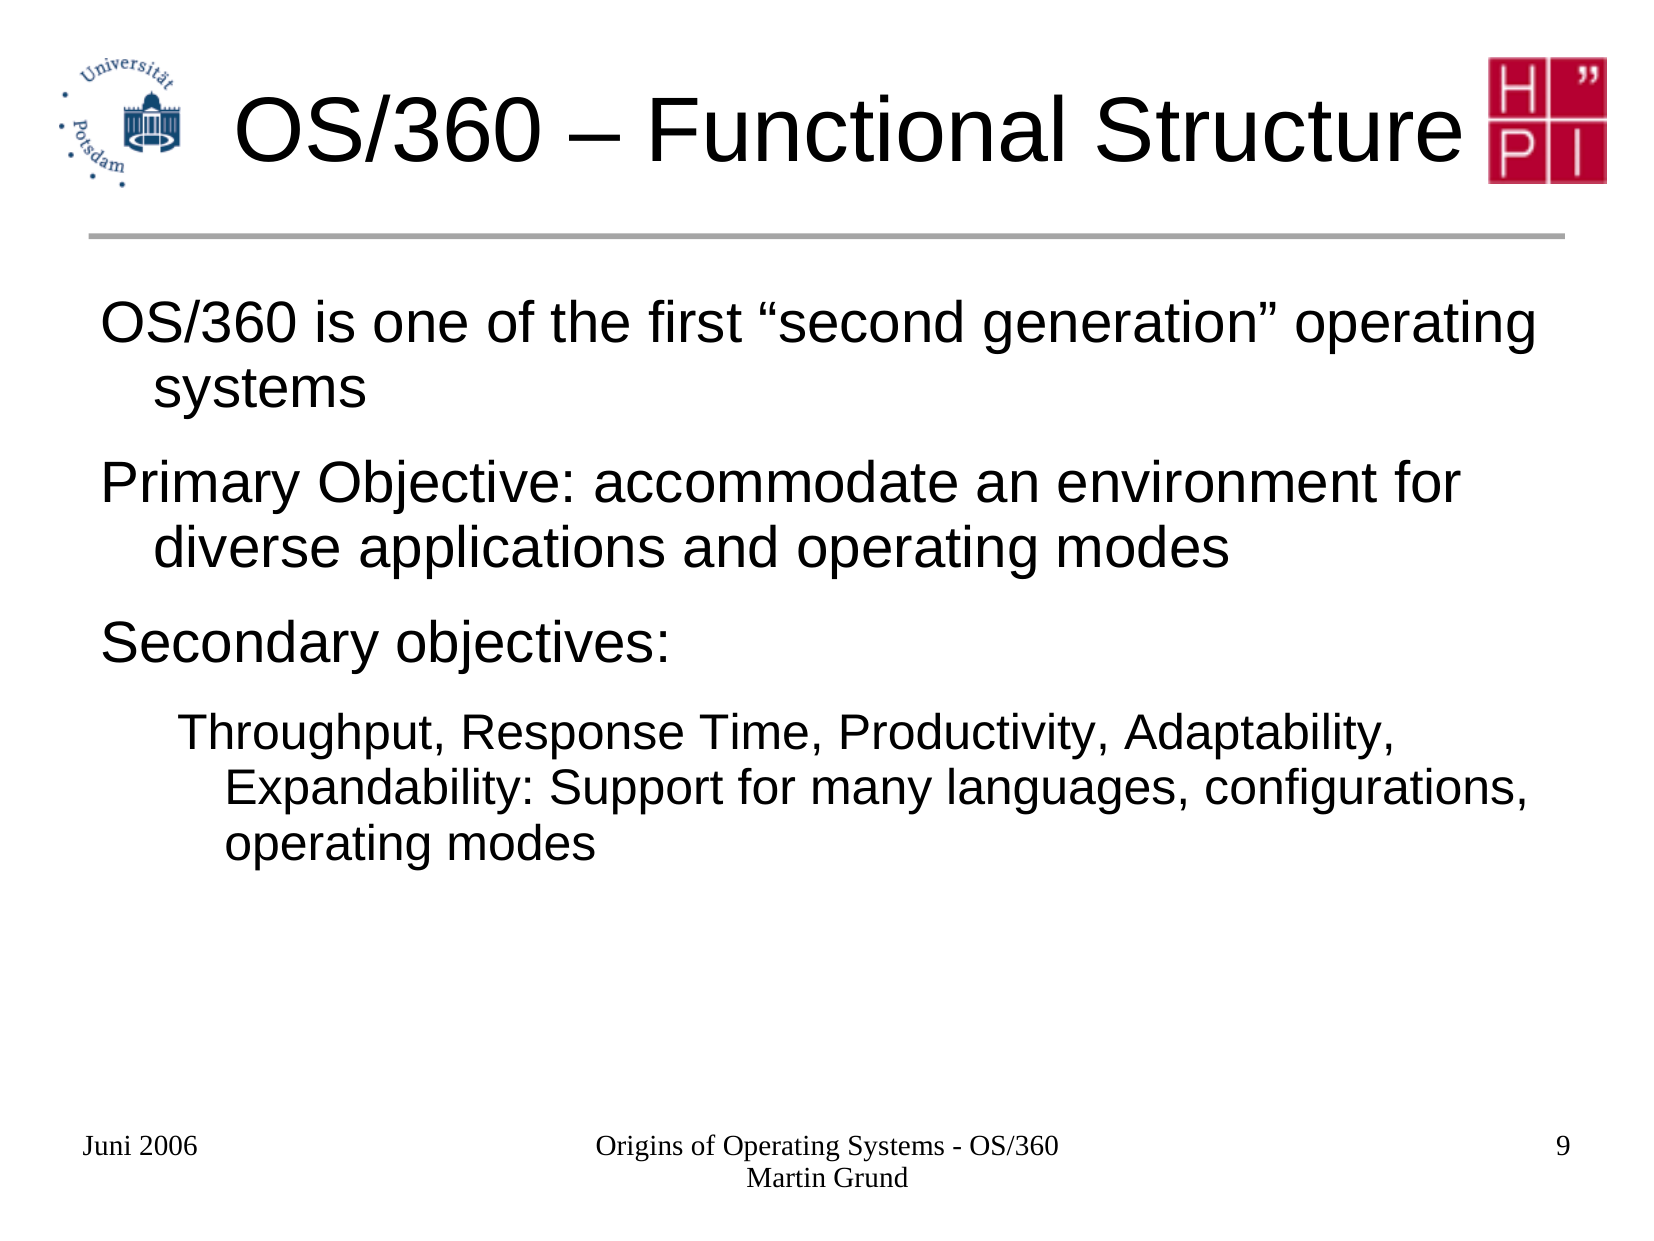

# OS/360 – Functional Structure
OS/360 is one of the first “second generation” operating systems
Primary Objective: accommodate an environment for diverse applications and operating modes
Secondary objectives:
Throughput, Response Time, Productivity, Adaptability, Expandability: Support for many languages, configurations, operating modes
Juni 2006
Origins of Operating Systems - OS/360
9